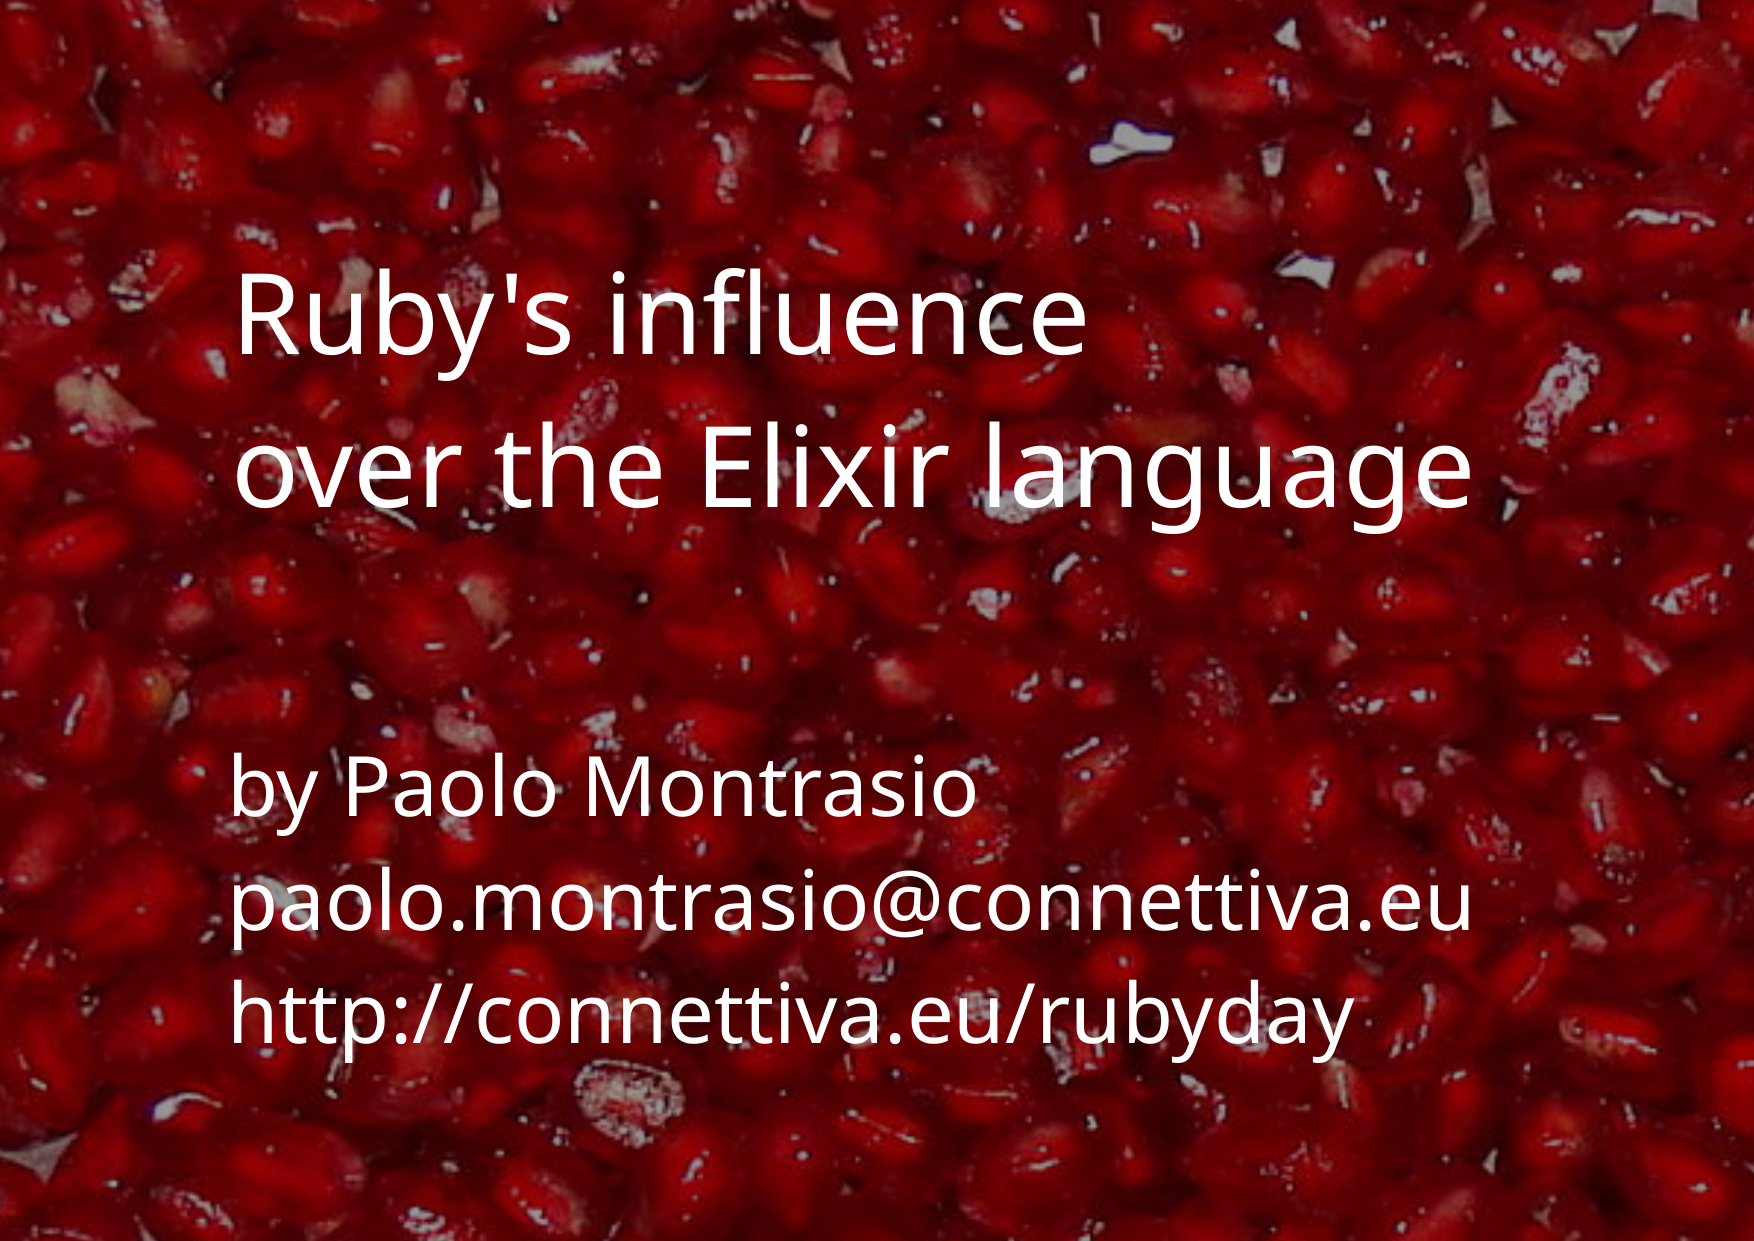

#
Ruby's influence
over the Elixir language
by Paolo Montrasio
paolo.montrasio@connettiva.eu
http://connettiva.eu/rubyday